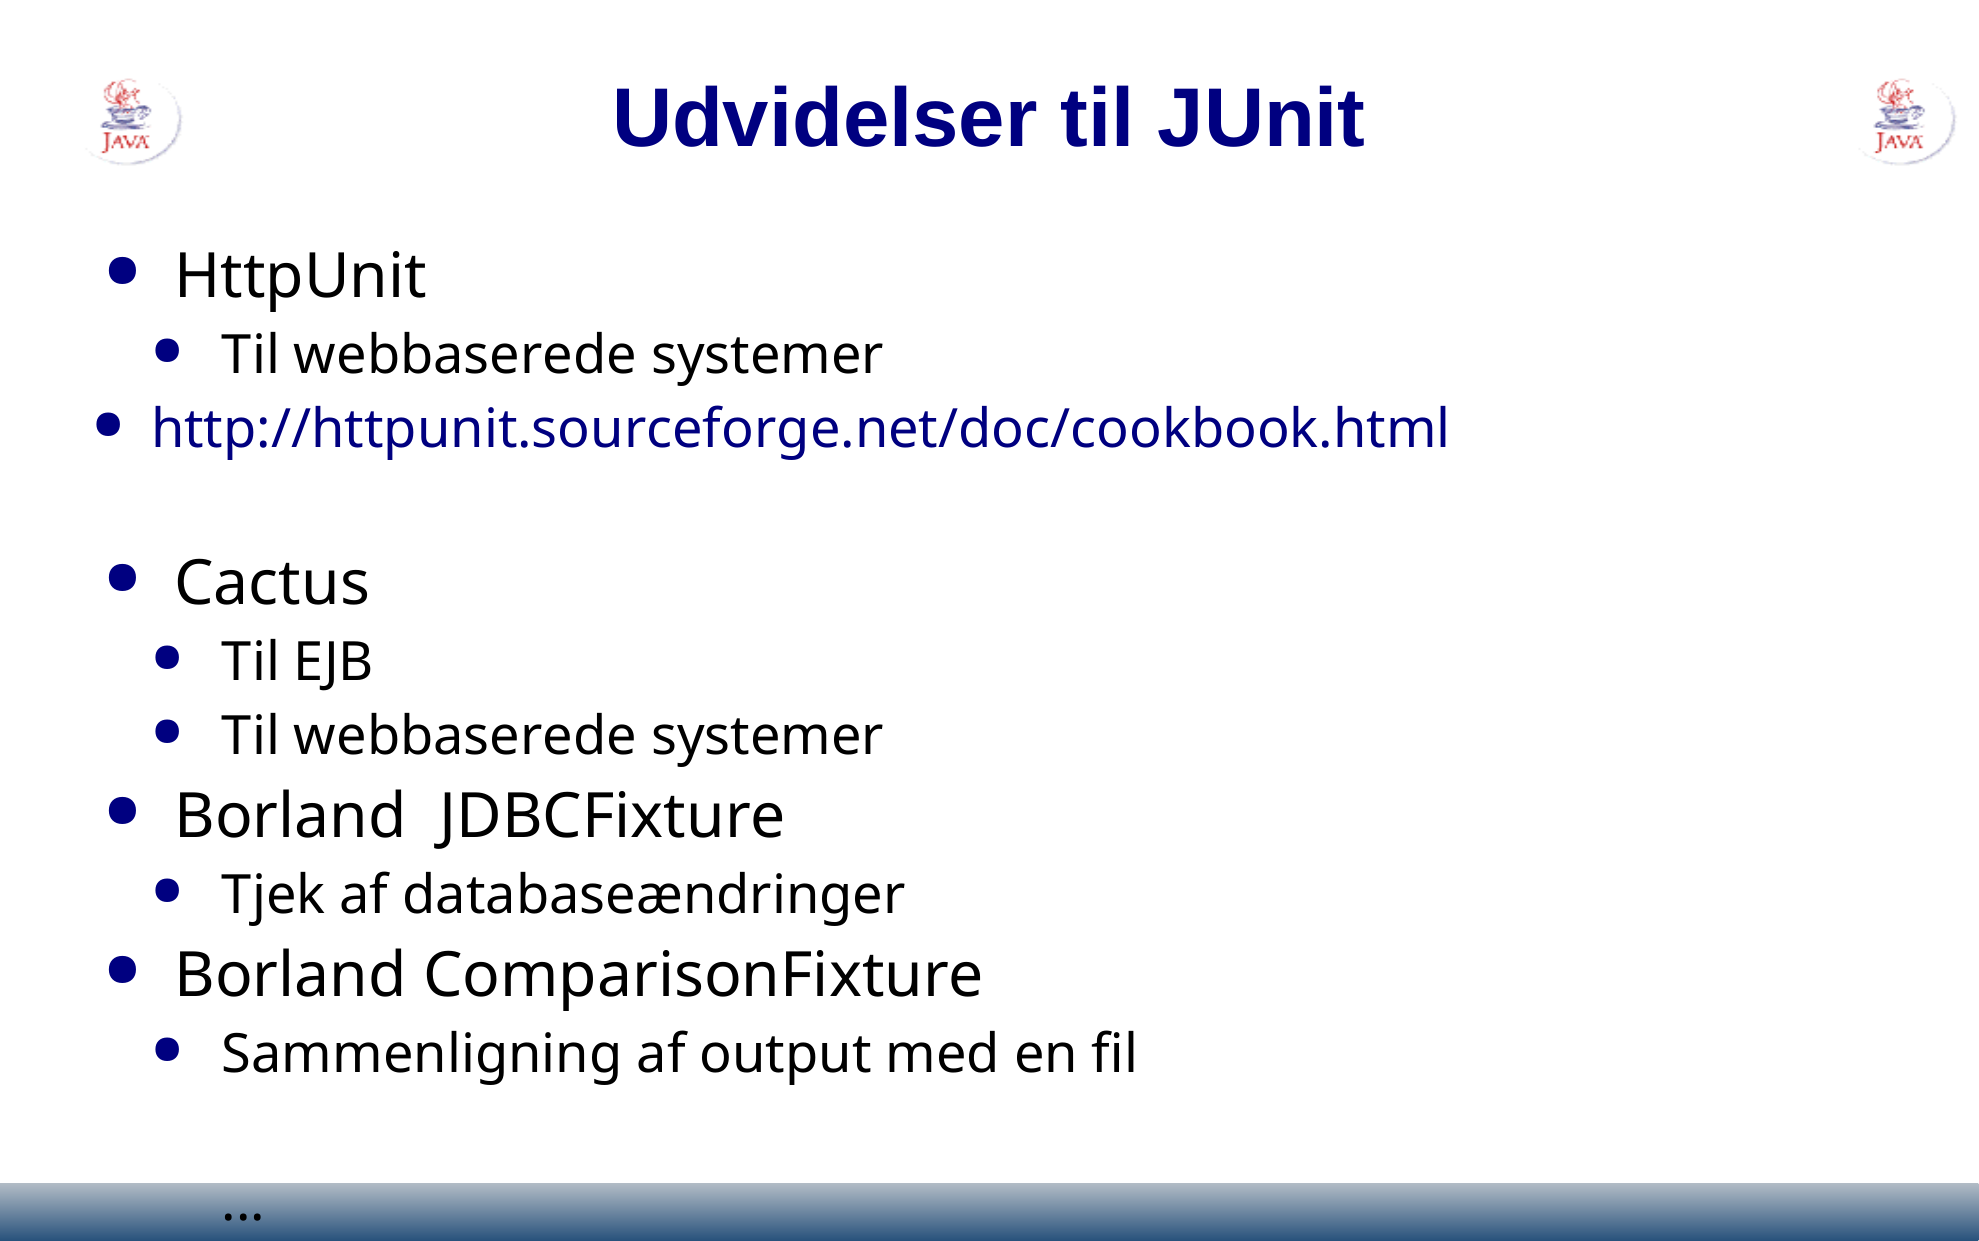

# Udvidelser til JUnit
HttpUnit
Til webbaserede systemer
http://httpunit.sourceforge.net/doc/cookbook.html
Cactus
Til EJB
Til webbaserede systemer
Borland JDBCFixture
Tjek af databaseændringer
Borland ComparisonFixture
Sammenligning af output med en fil
...